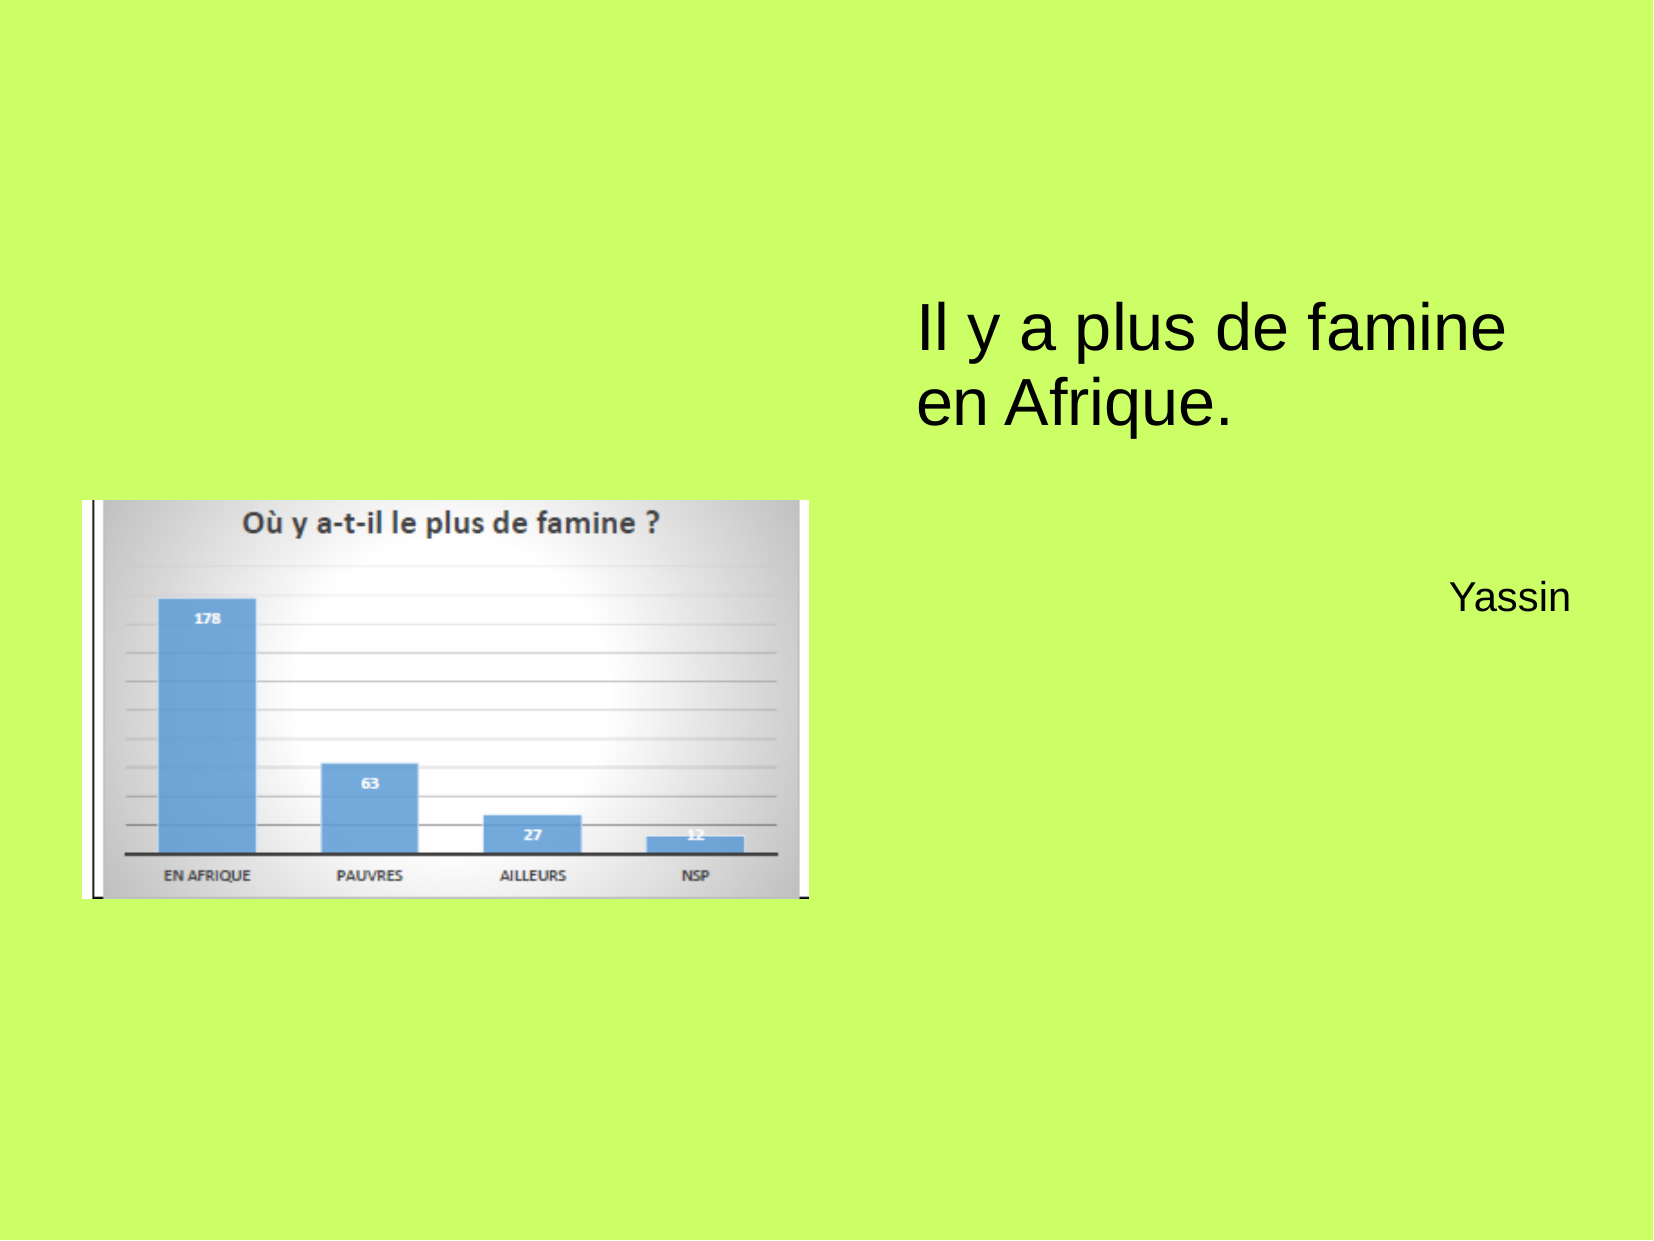

#
Il y a plus de famine en Afrique.
Yassin